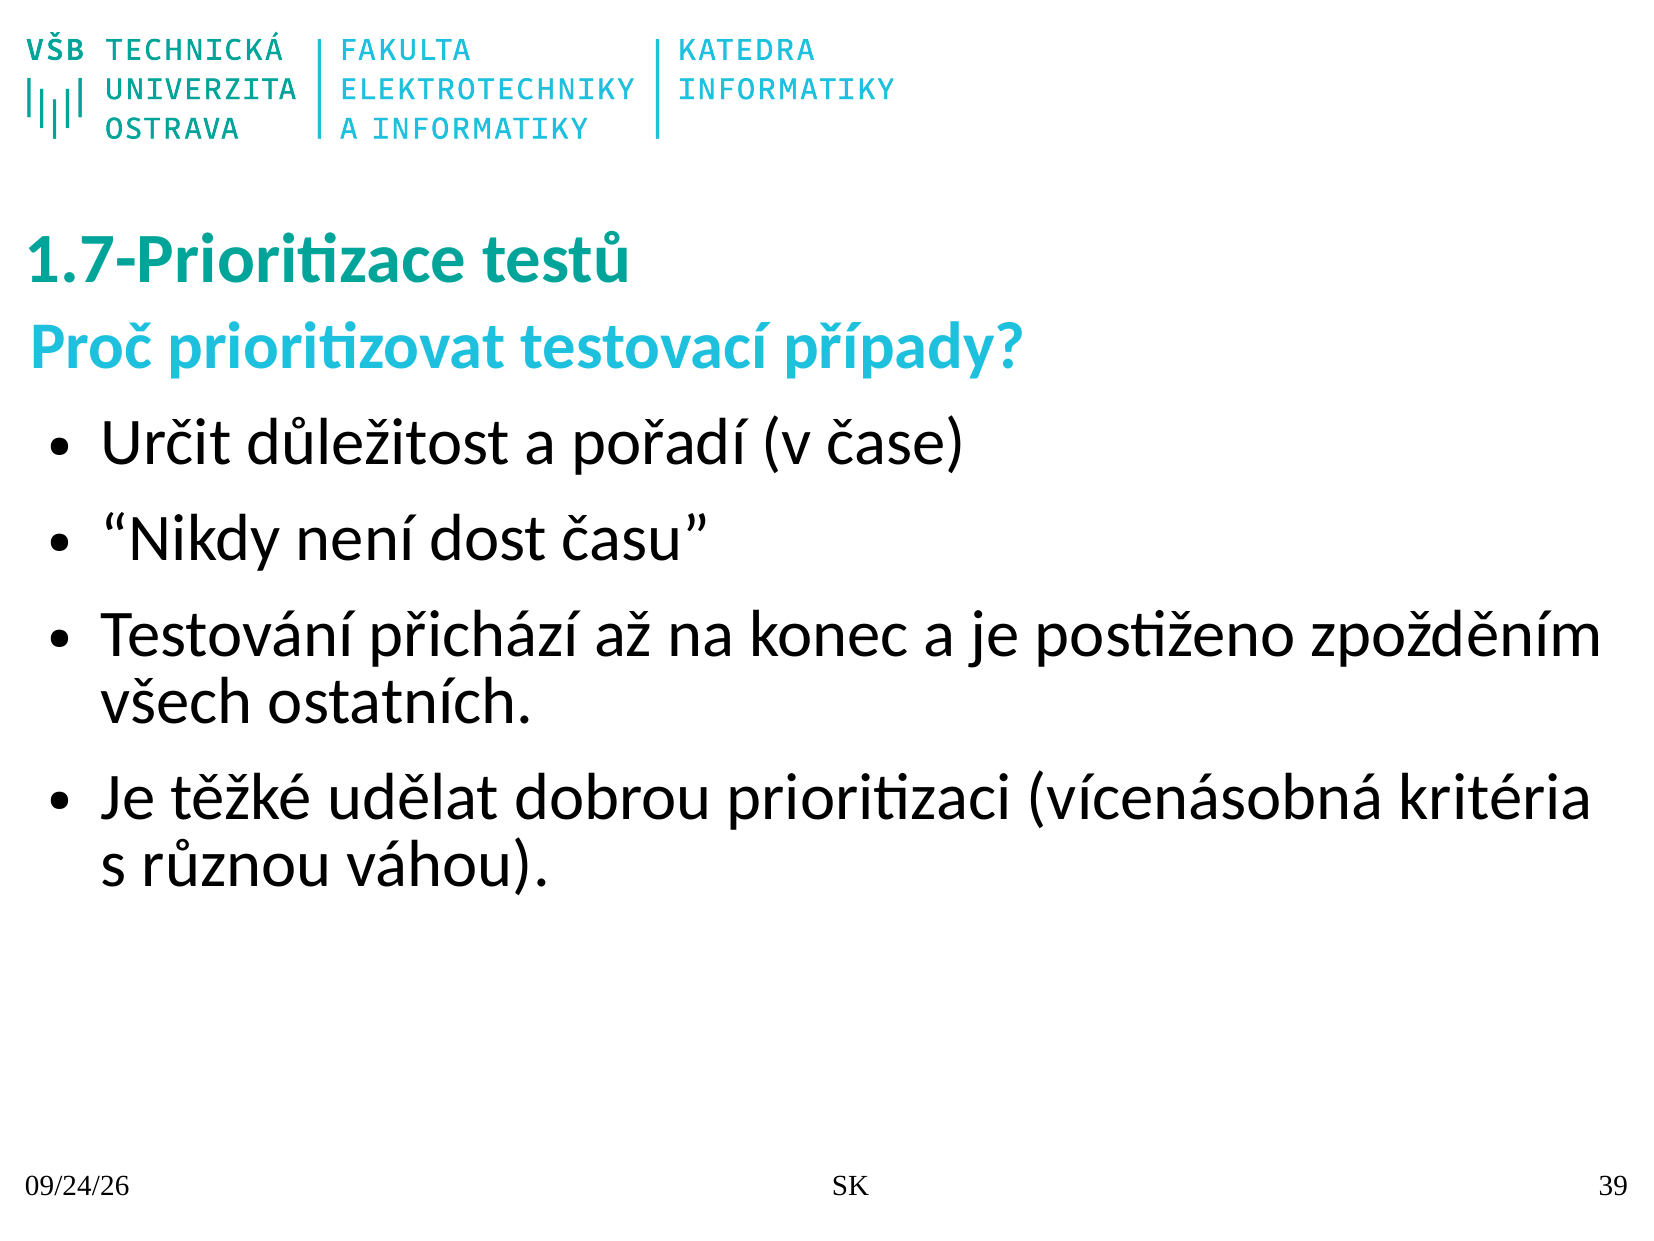

# 1.7-Prioritizace testů
Proč prioritizovat testovací případy?
Určit důležitost a pořadí (v čase)
“Nikdy není dost času”
Testování přichází až na konec a je postiženo zpožděním všech ostatních.
Je těžké udělat dobrou prioritizaci (vícenásobná kritéria s různou váhou).
SK
39